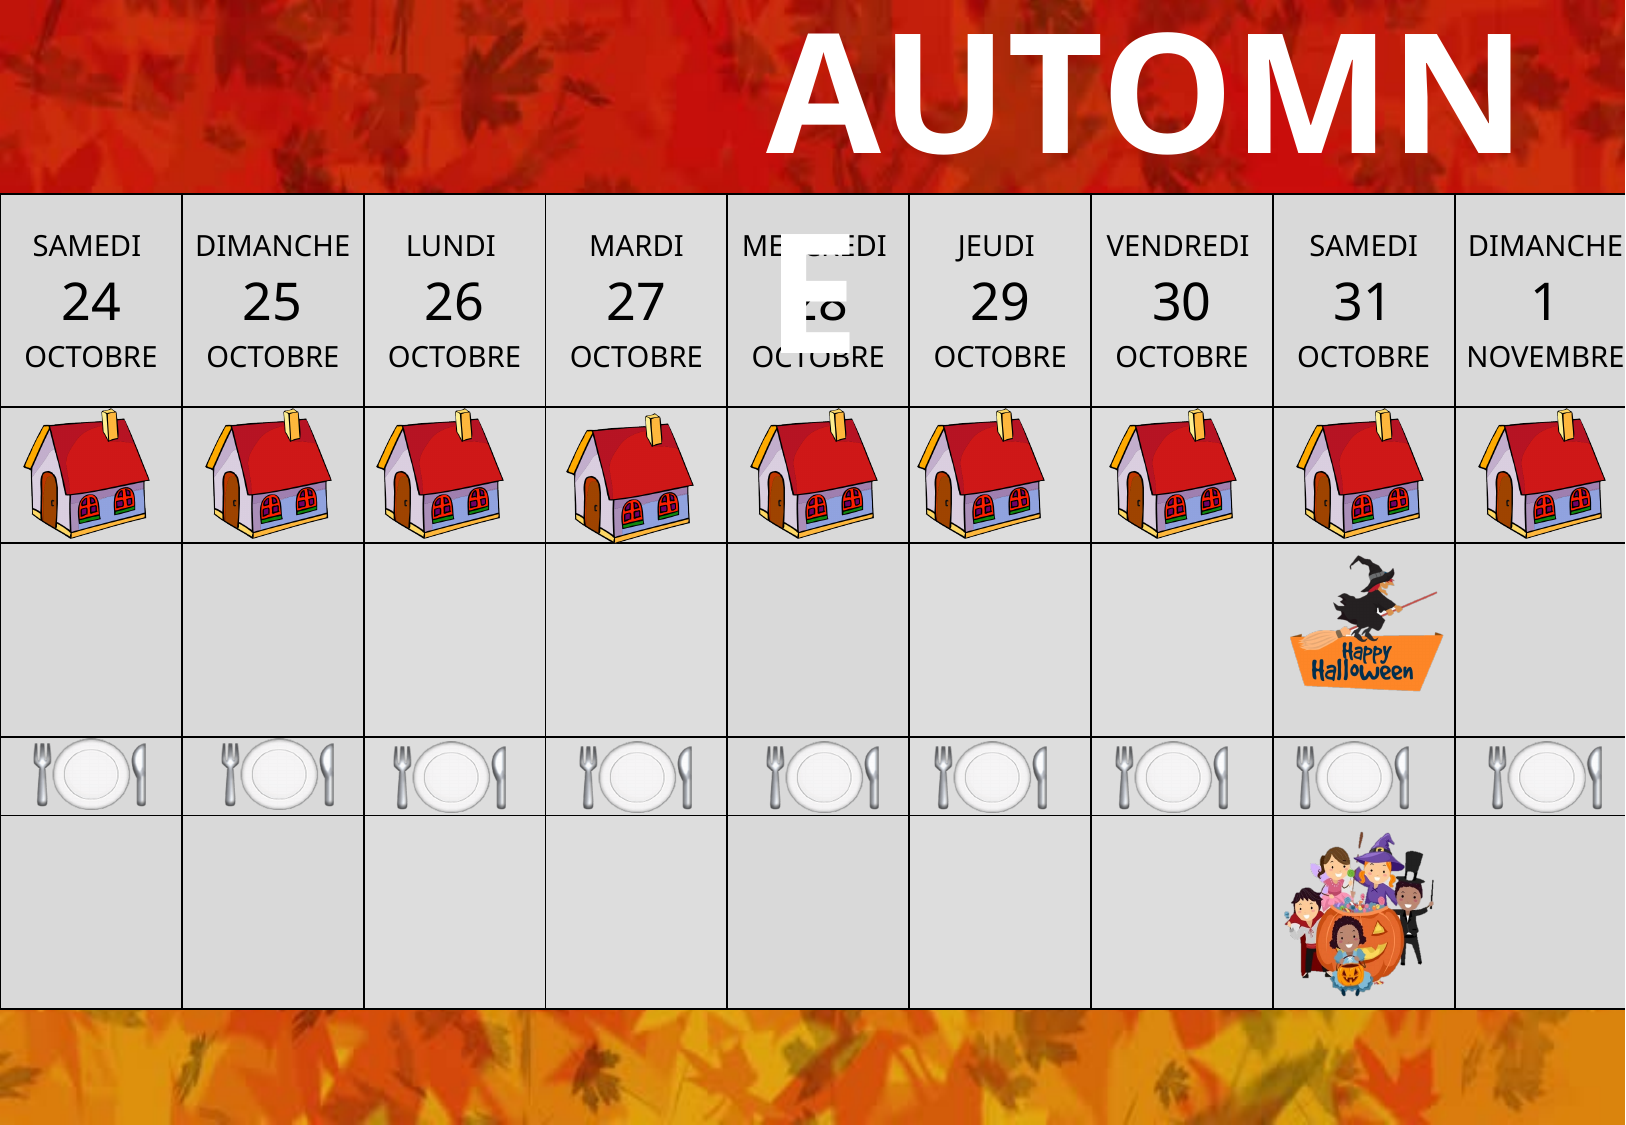

AUTOMNE
| SAMEDI 24 OCTOBRE | DIMANCHE 25 OCTOBRE | LUNDI 26 OCTOBRE | MARDI 27 OCTOBRE | MERCREDI 28 OCTOBRE | JEUDI 29 OCTOBRE | VENDREDI 30 OCTOBRE | SAMEDI 31 OCTOBRE | DIMANCHE 1 NOVEMBRE |
| --- | --- | --- | --- | --- | --- | --- | --- | --- |
| | | | | | | | | |
| | | | | | | | | |
| | | | | | | | | |
| | | | | | | | | |